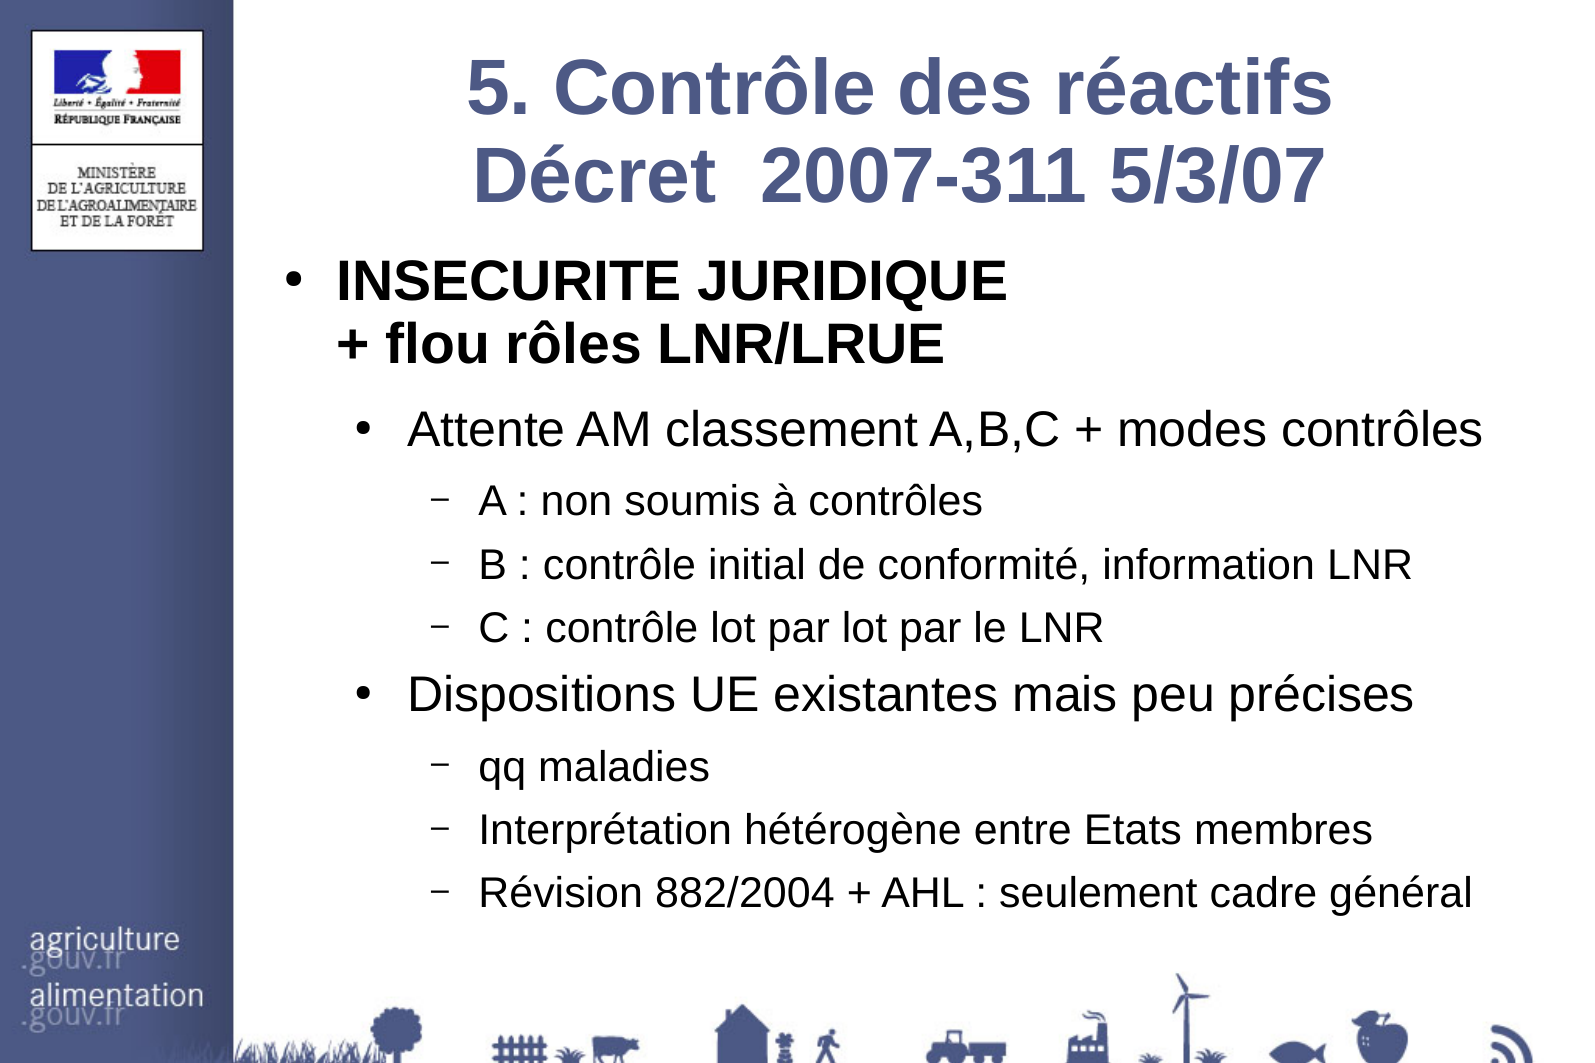

# 5. Contrôle des réactifs Décret 2007-311 5/3/07
INSECURITE JURIDIQUE
+ flou rôles LNR/LRUE
Attente AM classement A,B,C + modes contrôles
A : non soumis à contrôles
B : contrôle initial de conformité, information LNR
C : contrôle lot par lot par le LNR
Dispositions UE existantes mais peu précises
qq maladies
Interprétation hétérogène entre Etats membres
Révision 882/2004 + AHL : seulement cadre général